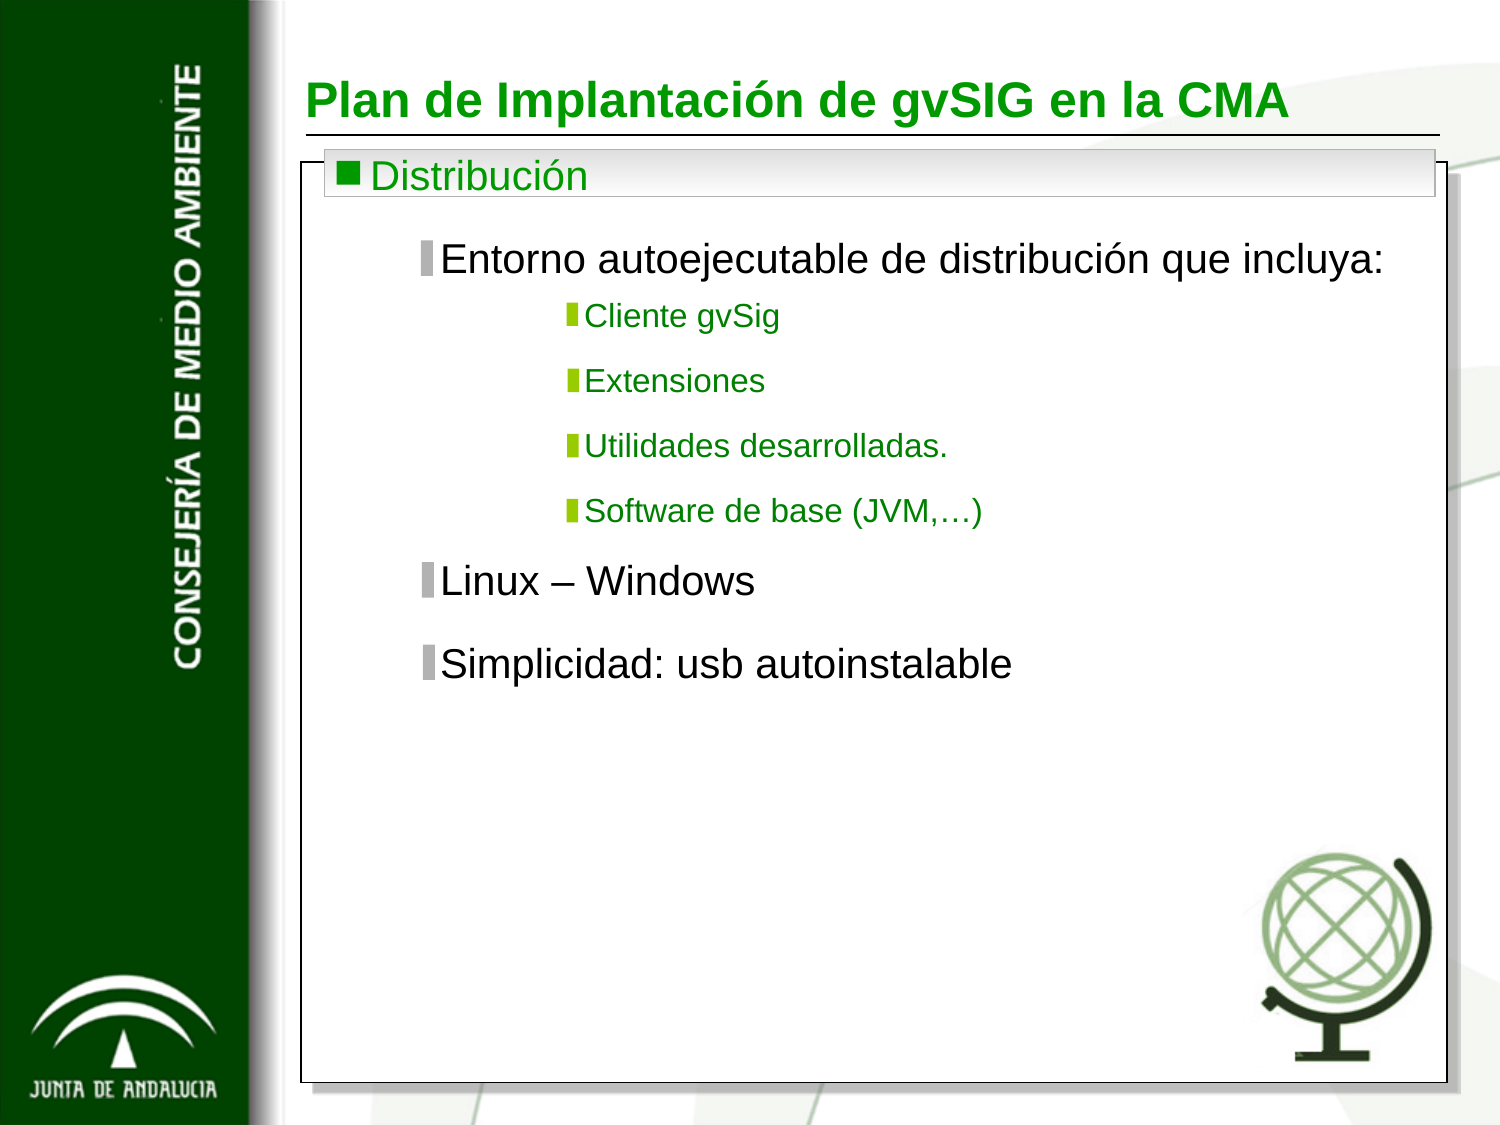

Plan de Implantación de gvSIG en la CMA
Distribución
Entorno autoejecutable de distribución que incluya:
Cliente gvSig
Extensiones
Utilidades desarrolladas.
Software de base (JVM,…)
Linux – Windows
Simplicidad: usb autoinstalable